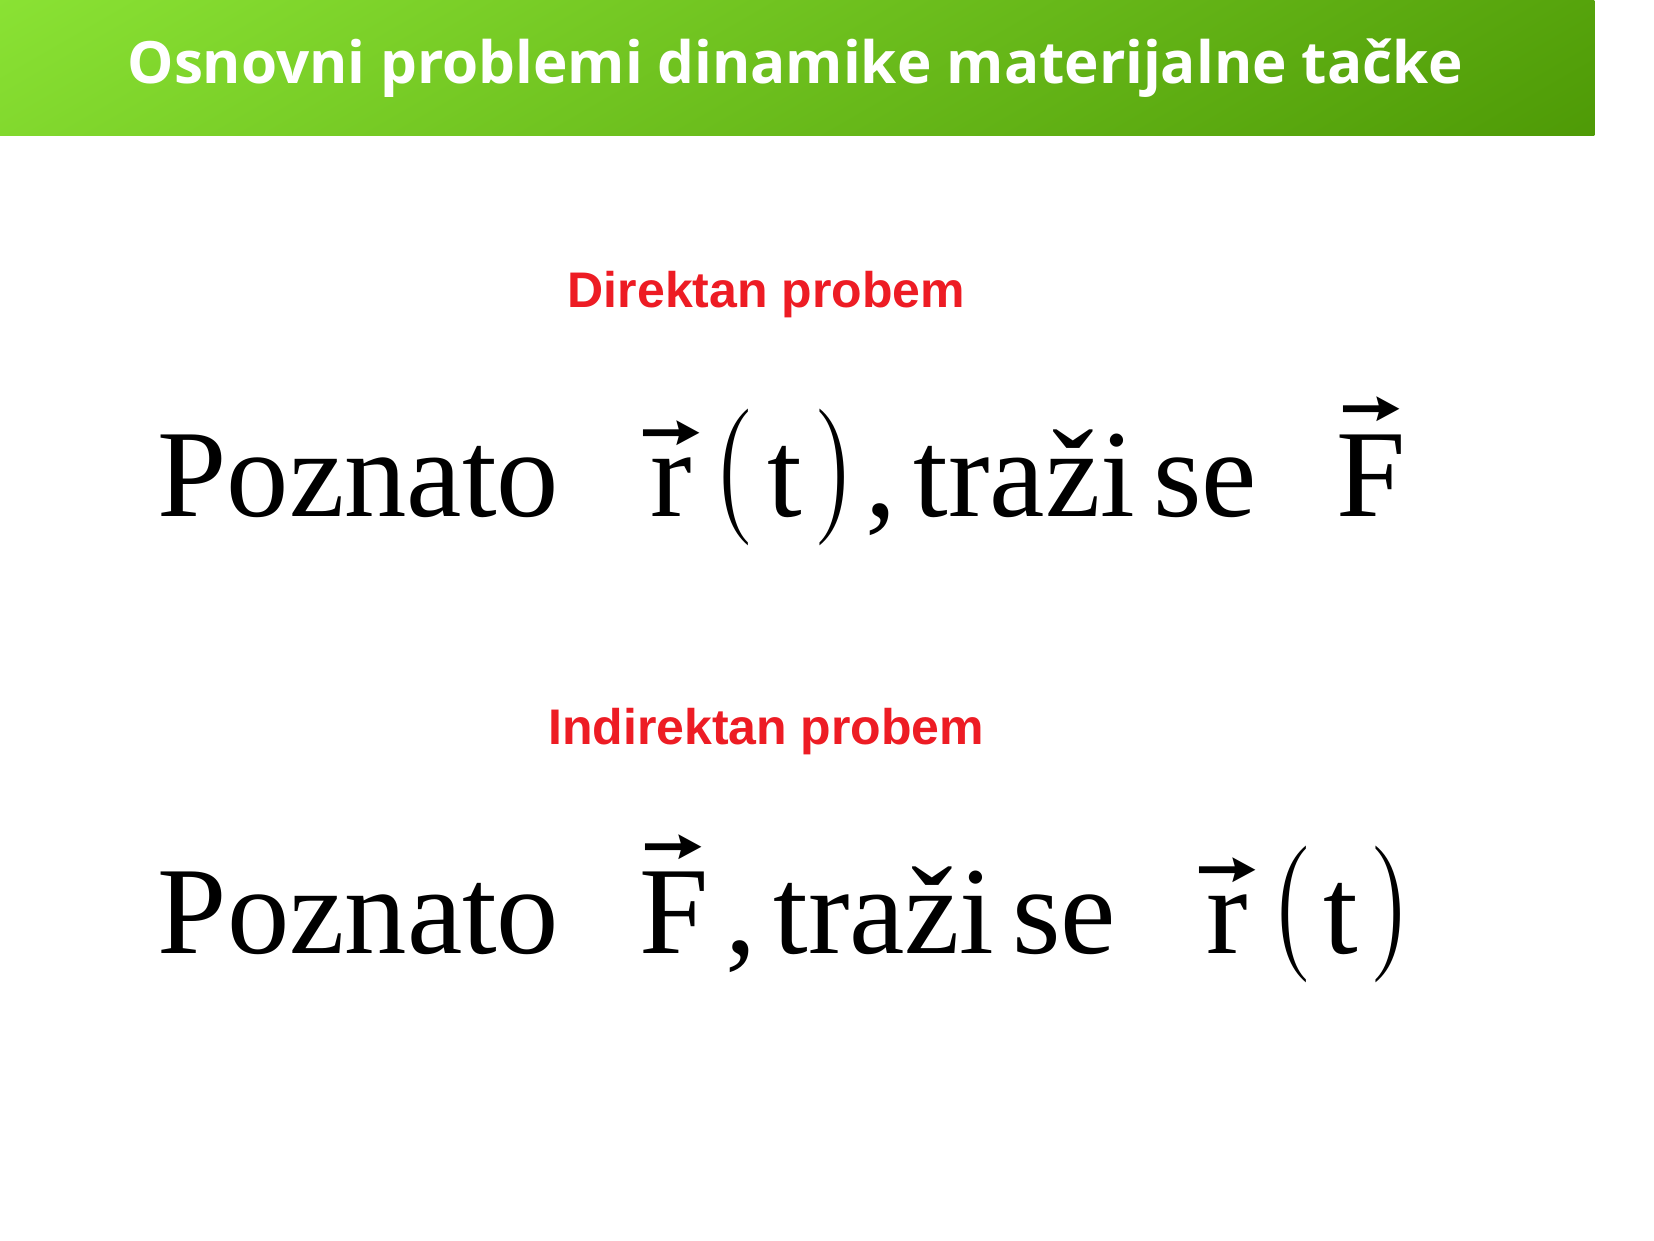

Osnovni problemi dinamike materijalne tačke
Direktan probem
Indirektan probem